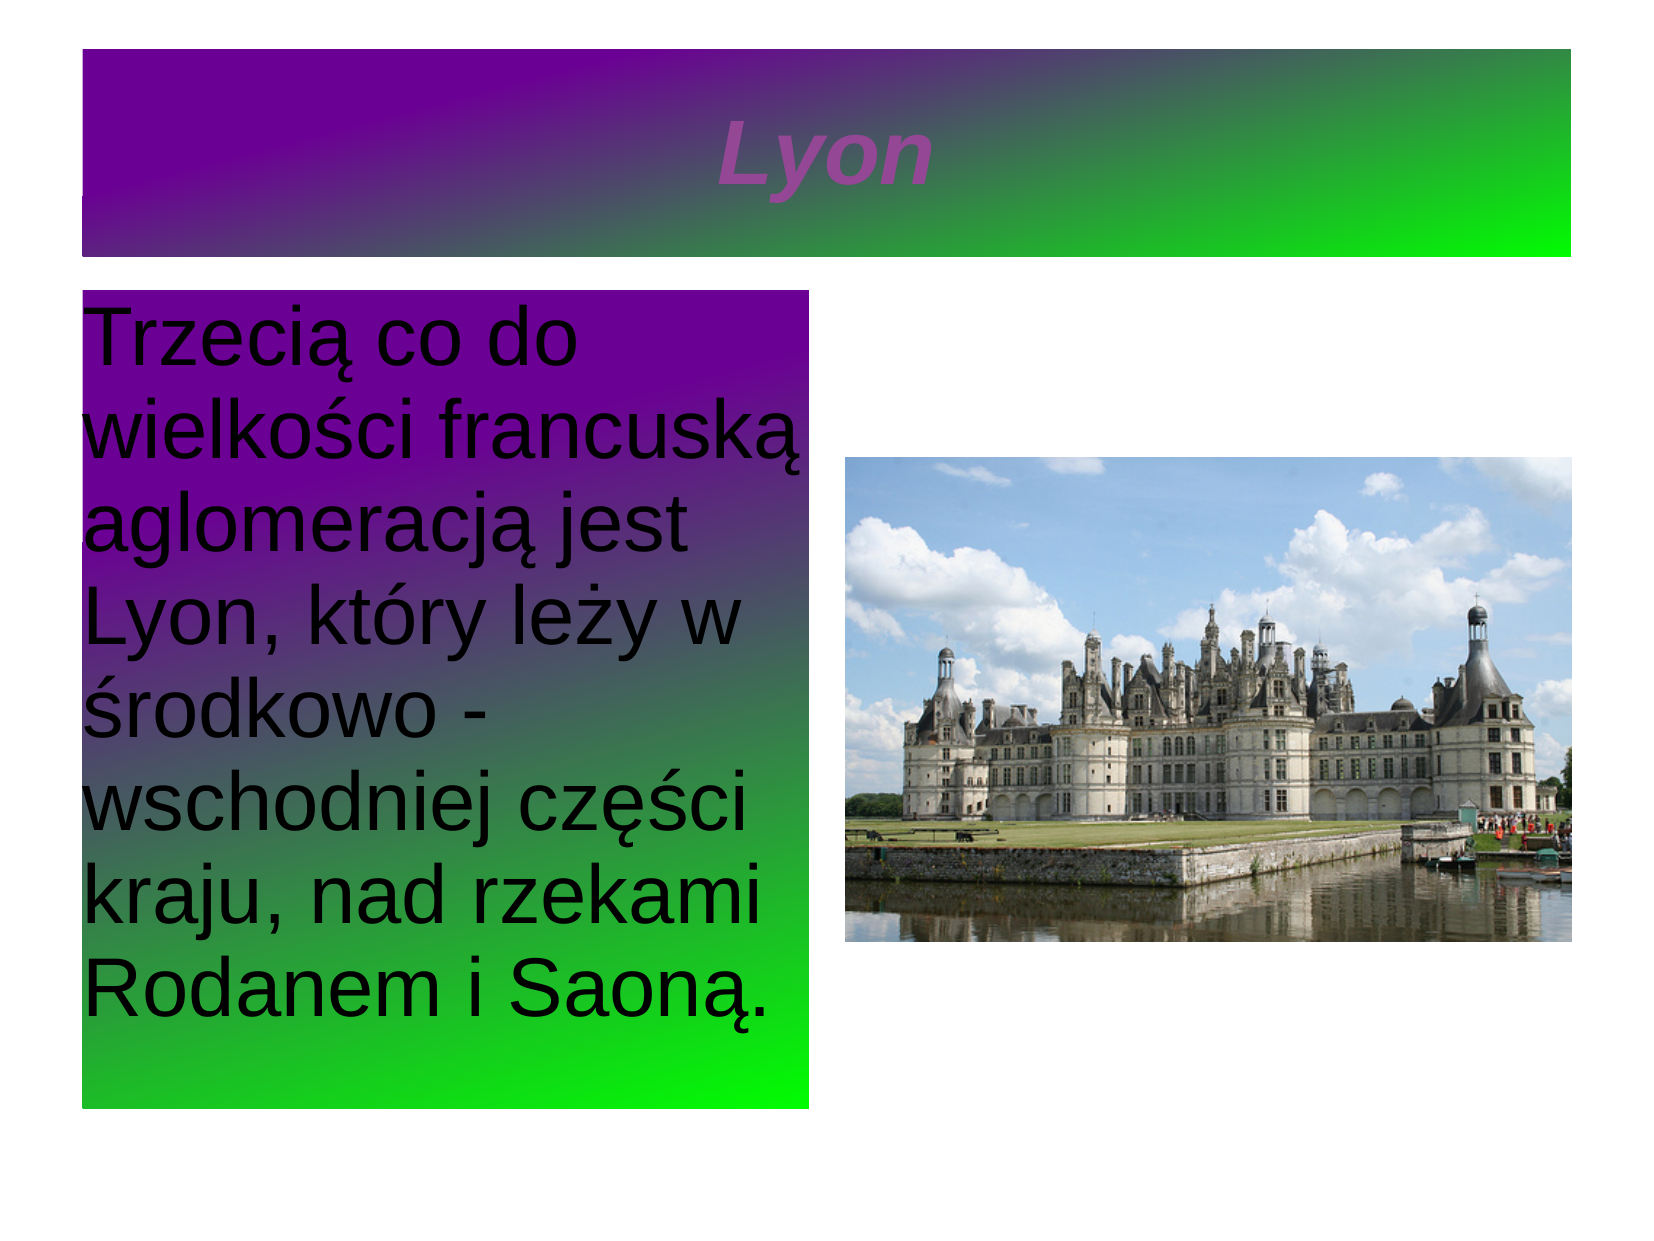

# Lyon
Trzecią co do wielkości francuską aglomeracją jest Lyon, który leży w środkowo - wschodniej części kraju, nad rzekami Rodanem i Saoną.